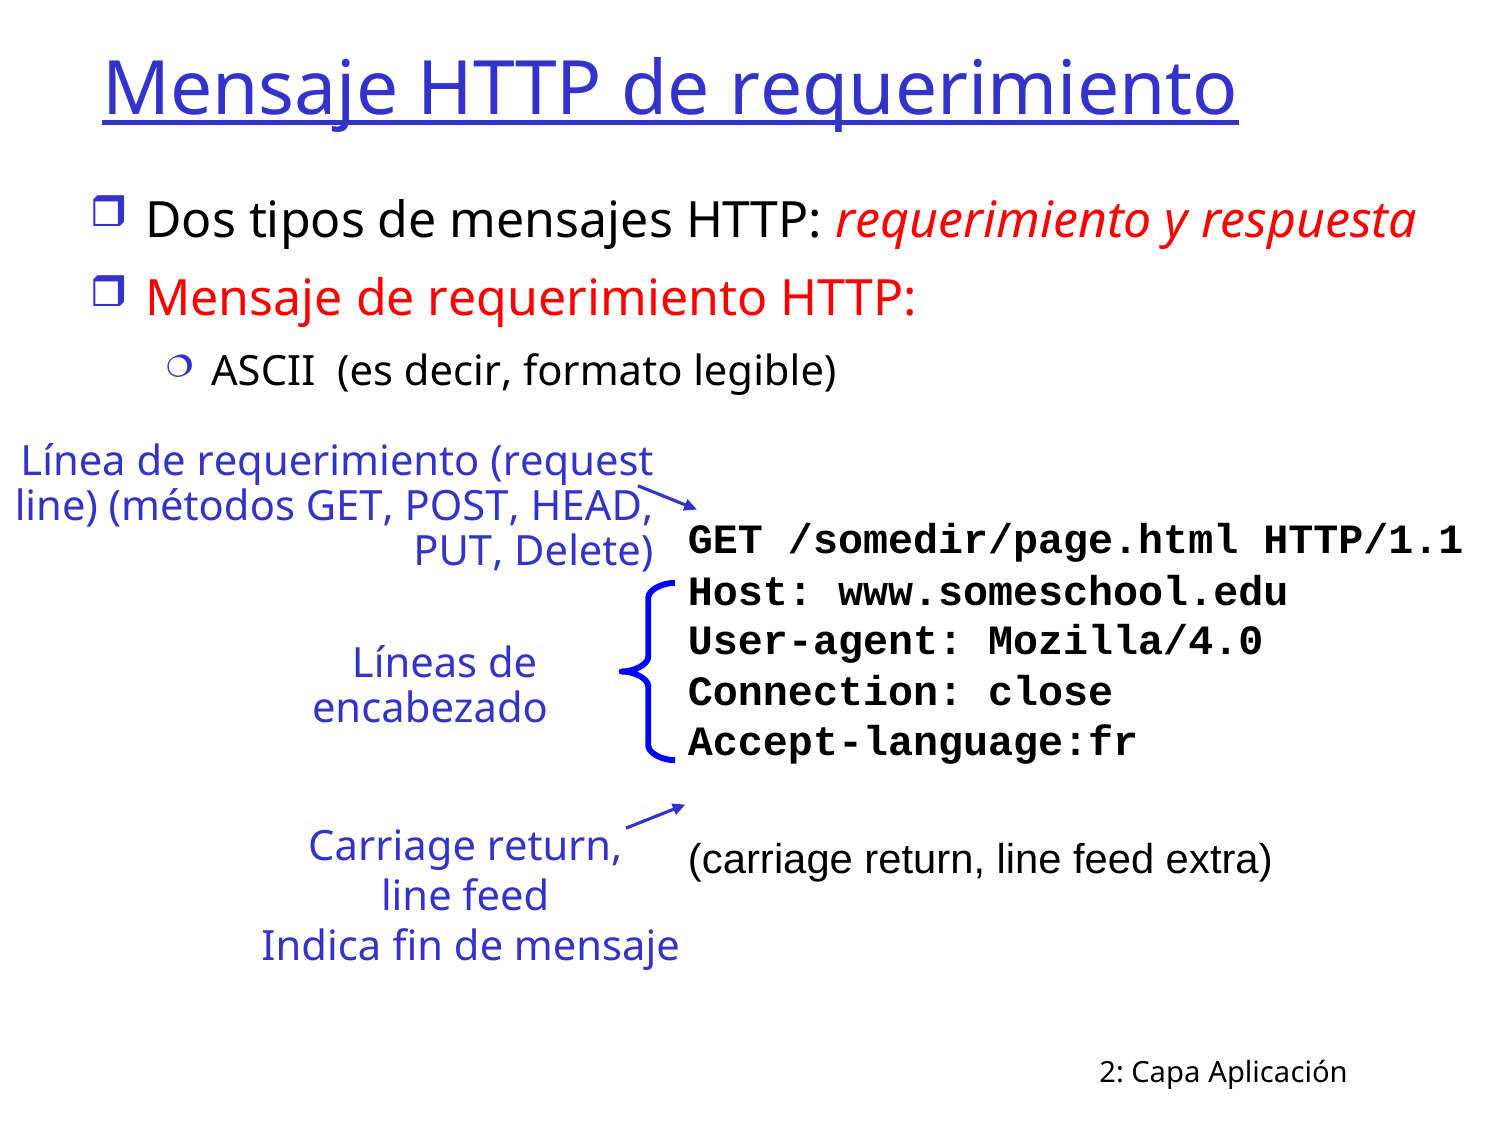

# Mensaje HTTP de requerimiento
Dos tipos de mensajes HTTP: requerimiento y respuesta
Mensaje de requerimiento HTTP:
ASCII (es decir, formato legible)
Línea de requerimiento (request line) (métodos GET, POST, HEAD, PUT, Delete)
GET /somedir/page.html HTTP/1.1
Host: www.someschool.edu
User-agent: Mozilla/4.0
Connection: close
Accept-language:fr
(carriage return, line feed extra)
Líneas de
encabezado
Carriage return,
line feed
Indica fin de mensaje